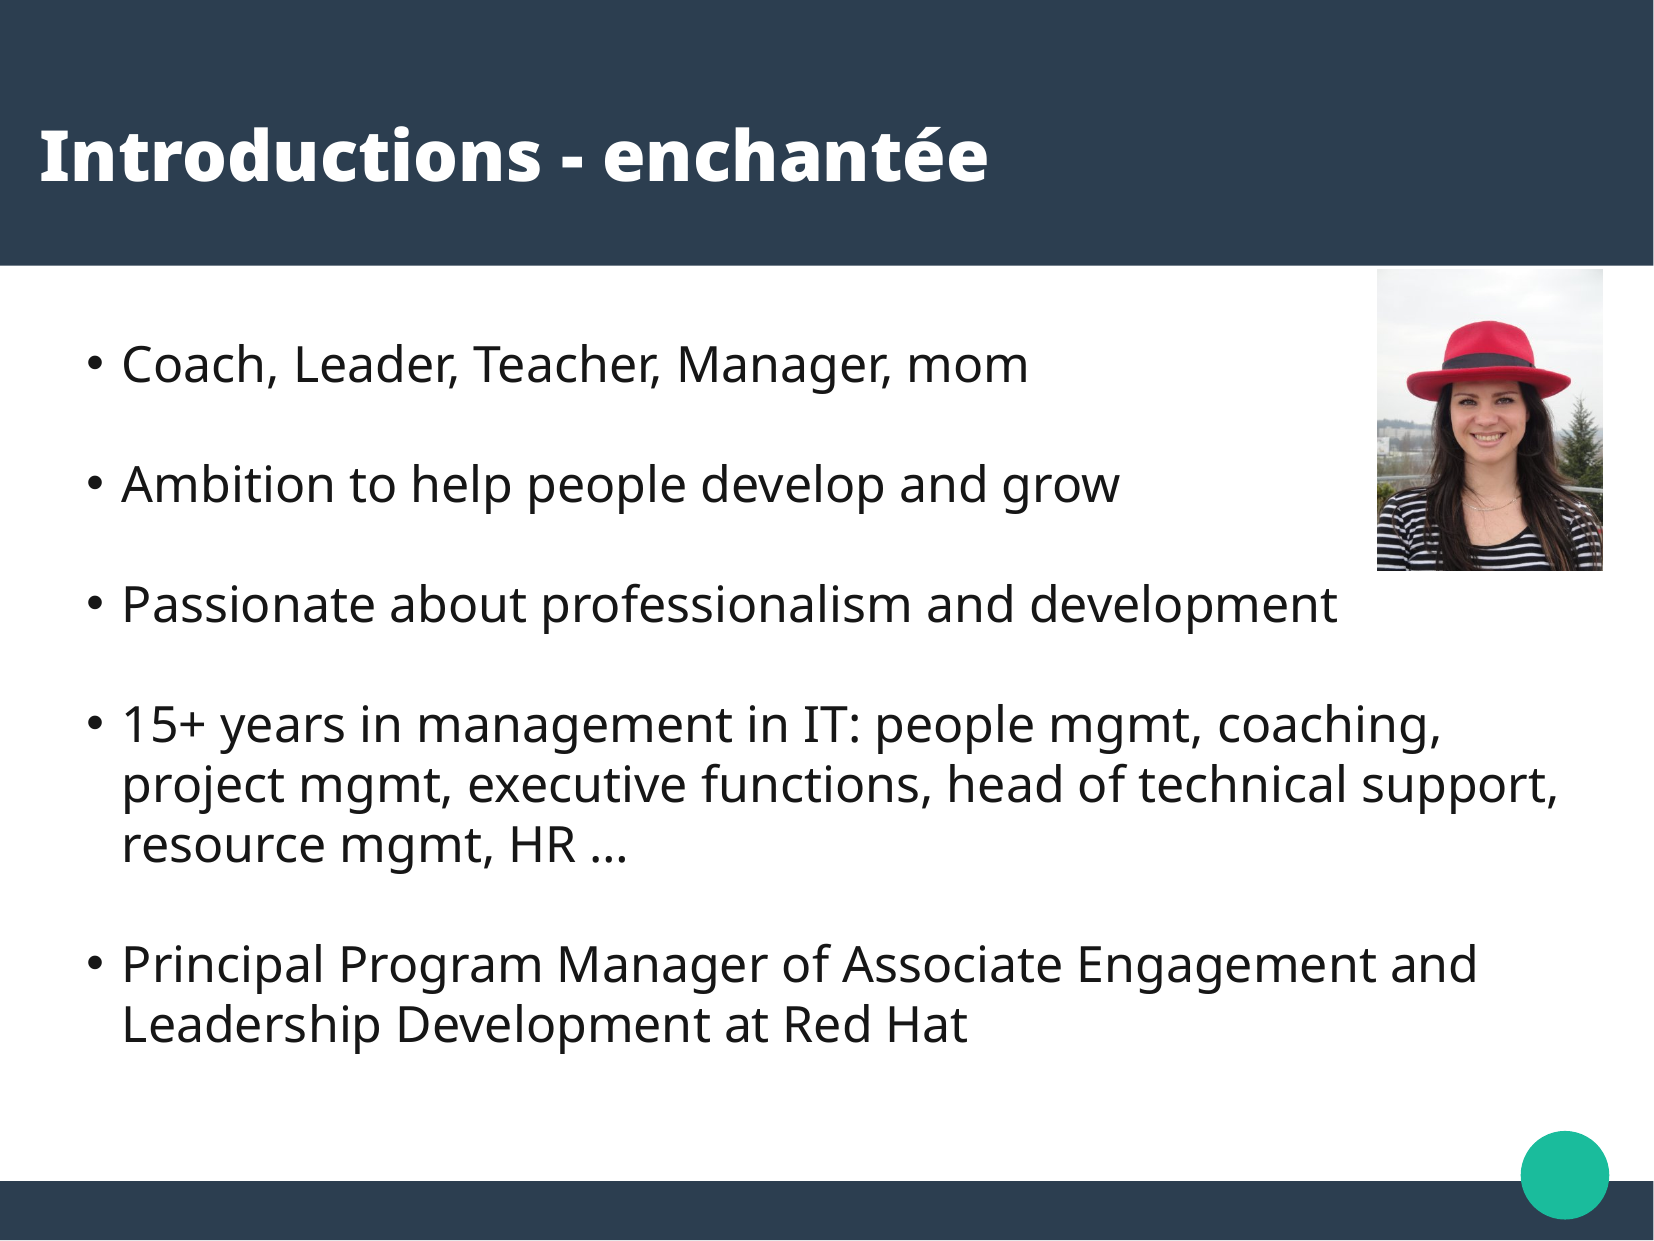

# Introductions - enchantée
Coach, Leader, Teacher, Manager, mom
Ambition to help people develop and grow
Passionate about professionalism and development
15+ years in management in IT: people mgmt, coaching, project mgmt, executive functions, head of technical support, resource mgmt, HR …
Principal Program Manager of Associate Engagement and Leadership Development at Red Hat